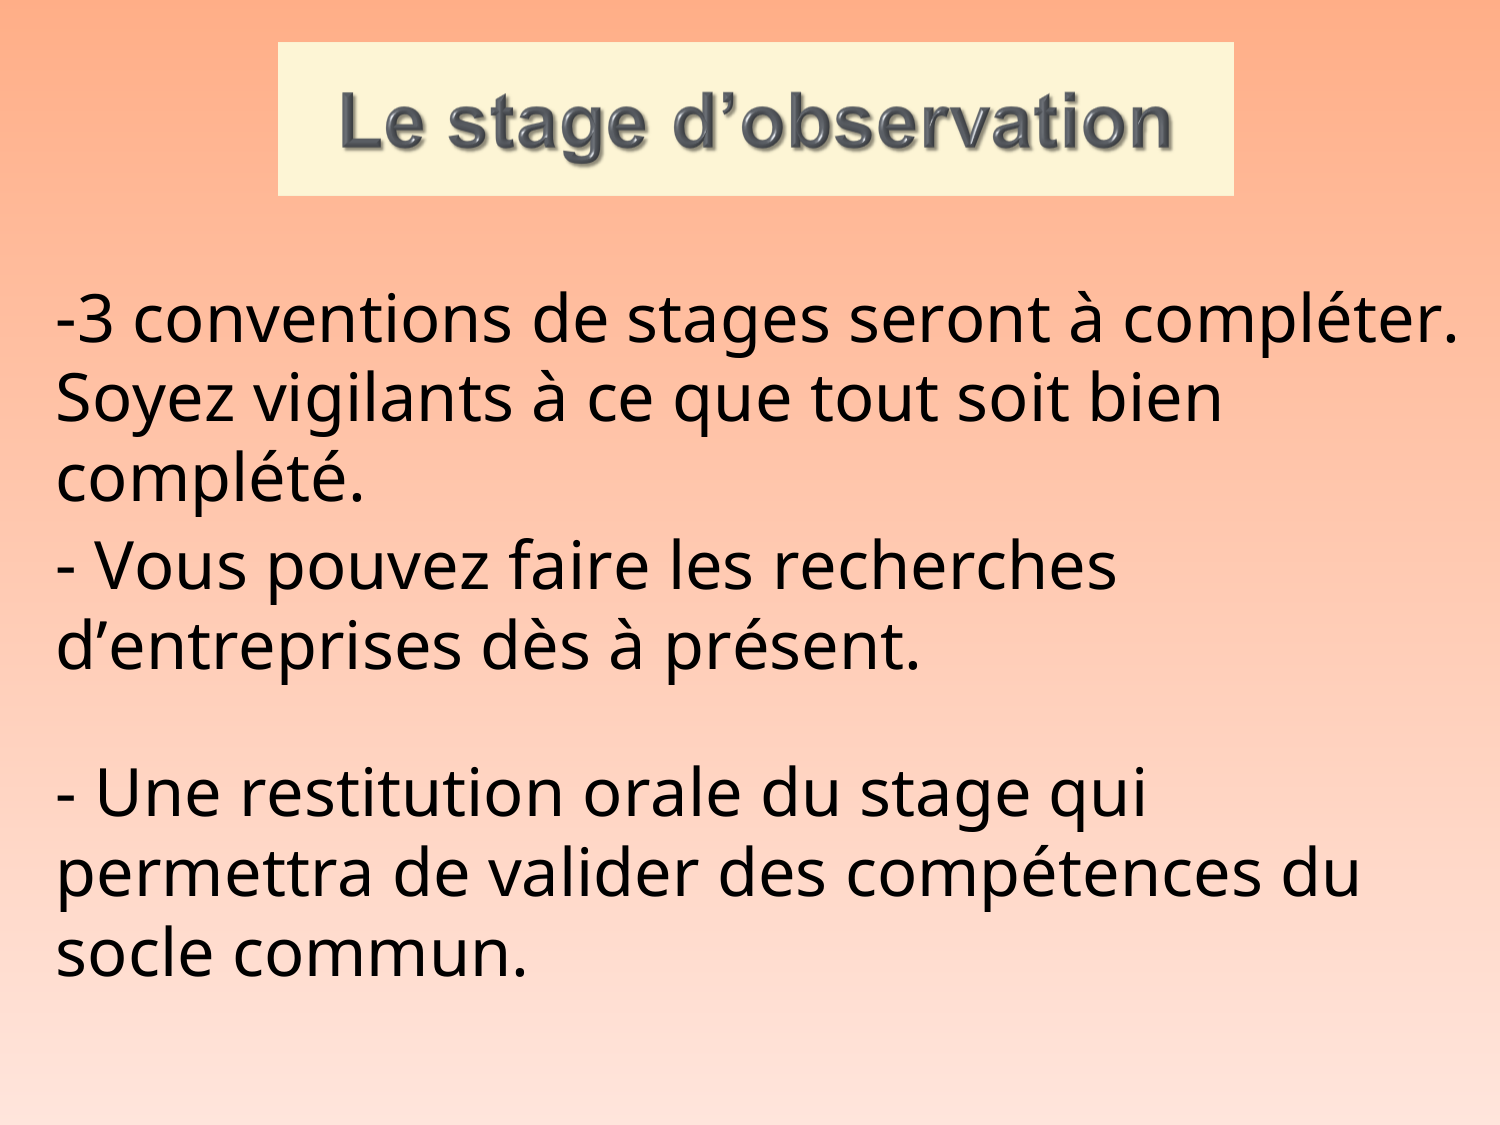

3 conventions de stages seront à compléter. Soyez vigilants à ce que tout soit bien complété.
 Vous pouvez faire les recherches d’entreprises dès à présent.
- Une restitution orale du stage qui permettra de valider des compétences du socle commun.